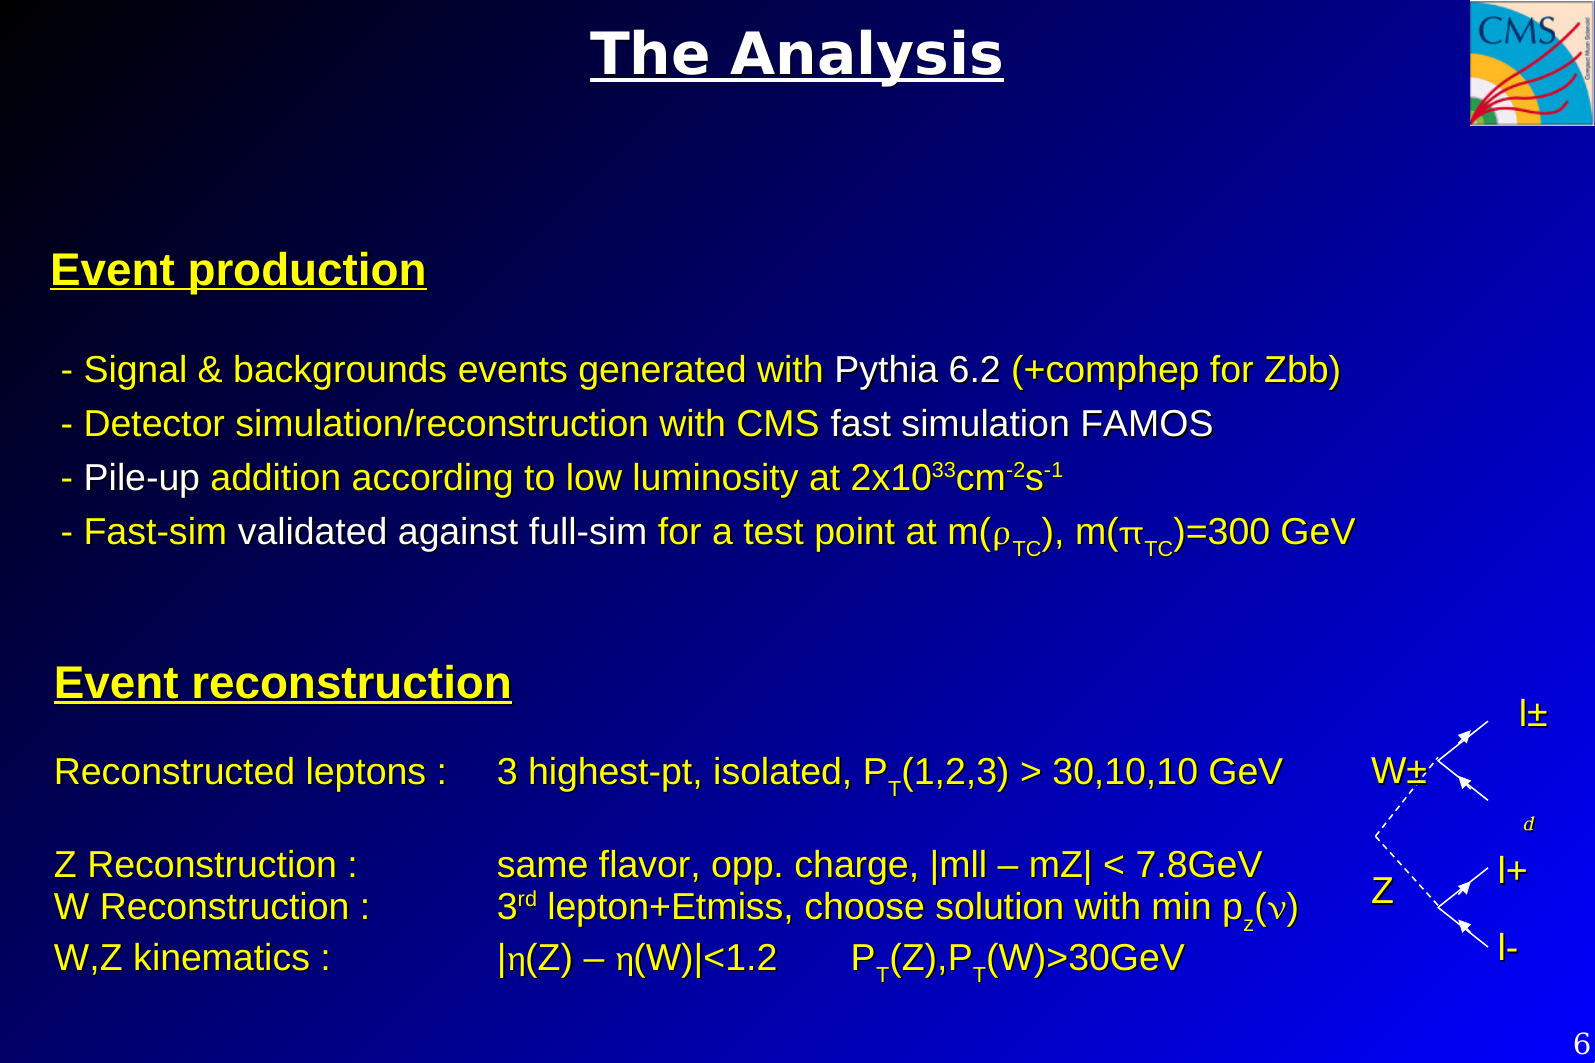

# The Analysis
Event production
 - Signal & backgrounds events generated with Pythia 6.2 (+comphep for Zbb)
 - Detector simulation/reconstruction with CMS fast simulation FAMOS
 - Pile-up addition according to low luminosity at 2x1033cm-2s-1
 - Fast-sim validated against full-sim for a test point at m(TC), m(TC)=300 GeV
Event reconstruction
Reconstructed leptons :	3 highest-pt, isolated, PT(1,2,3) > 30,10,10 GeV
Z Reconstruction :		same flavor, opp. charge, |mll – mZ| < 7.8GeV
W Reconstruction :		3rd lepton+Etmiss, choose solution with min pz()
W,Z kinematics :			|(Z) – (W)|<1.2 PT(Z),PT(W)>30GeV
l±
W±

l+
Z
l-
6